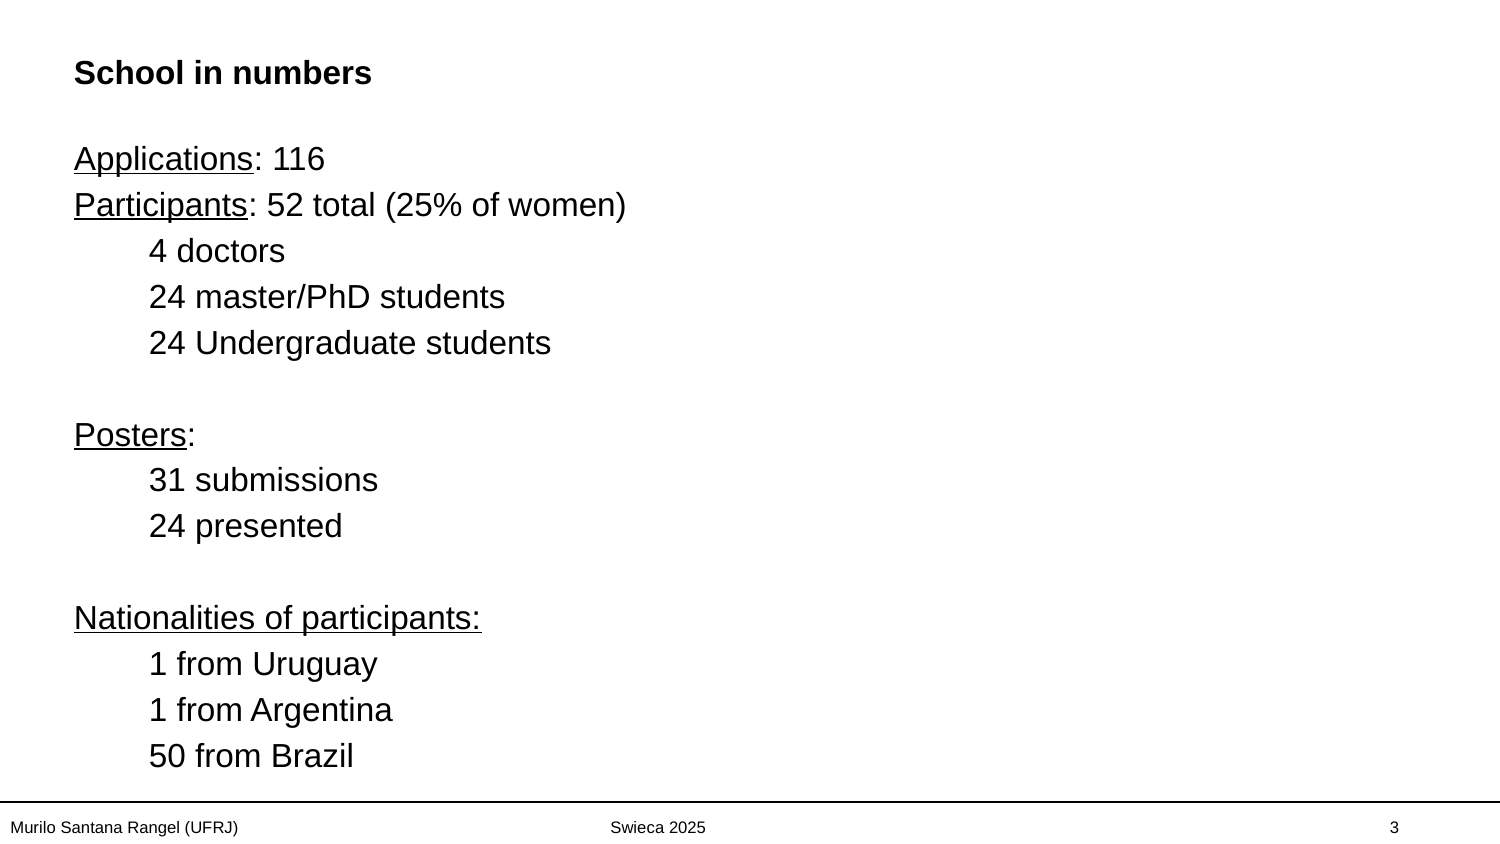

School in numbers
Applications: 116
Participants: 52 total (25% of women)
	4 doctors
	24 master/PhD students
	24 Undergraduate students
Posters:
	31 submissions
	24 presented
Nationalities of participants:
	1 from Uruguay
	1 from Argentina
	50 from Brazil